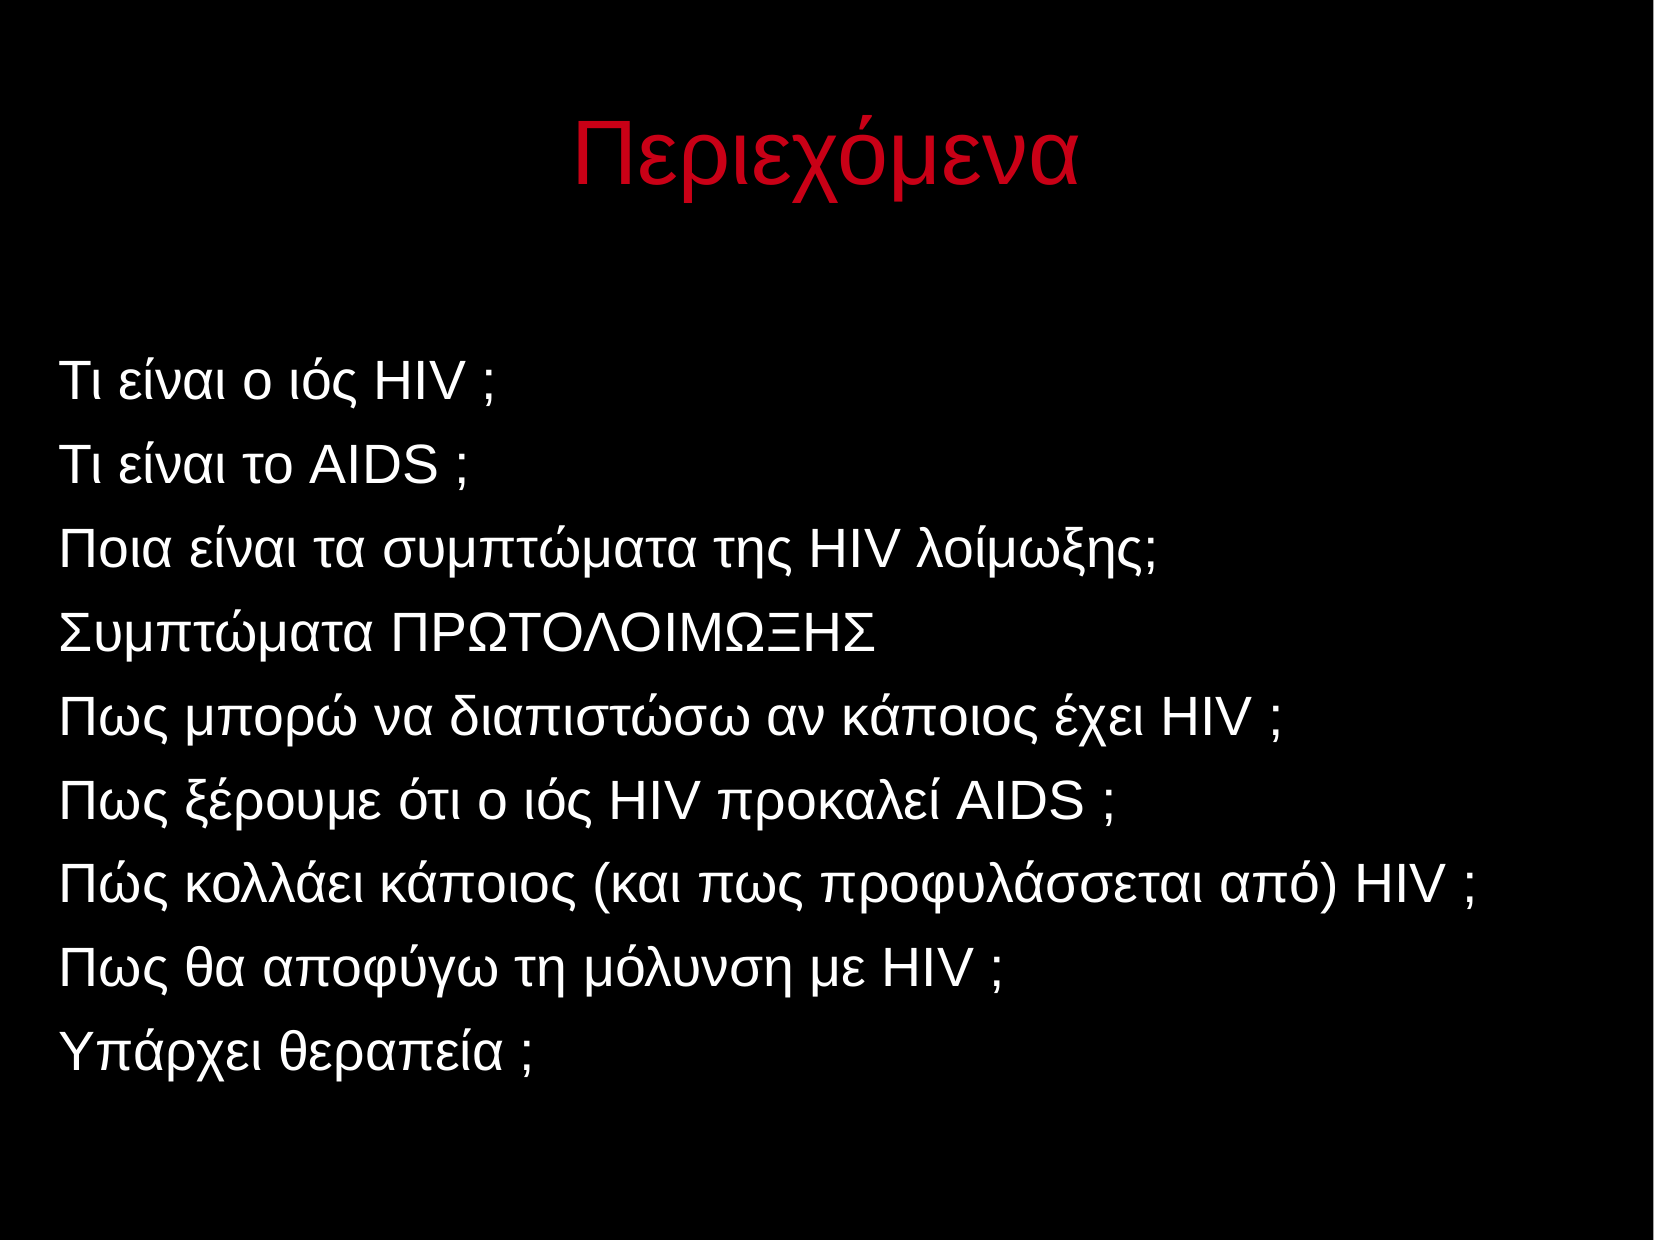

# Περιεχόμενα
Τι είναι ο ιός HIV ;
Τι είναι το AIDS ;
Ποια είναι τα συμπτώματα της HIV λοίμωξης;
Συμπτώματα ΠΡΩΤΟΛΟΙΜΩΞΗΣ
Πως μπορώ να διαπιστώσω αν κάποιος έχει HIV ;
Πως ξέρουμε ότι ο ιός HIV προκαλεί AIDS ;
Πώς κολλάει κάποιος (και πως προφυλάσσεται από) HIV ;
Πως θα αποφύγω τη μόλυνση με HIV ;
Υπάρχει θεραπεία ;